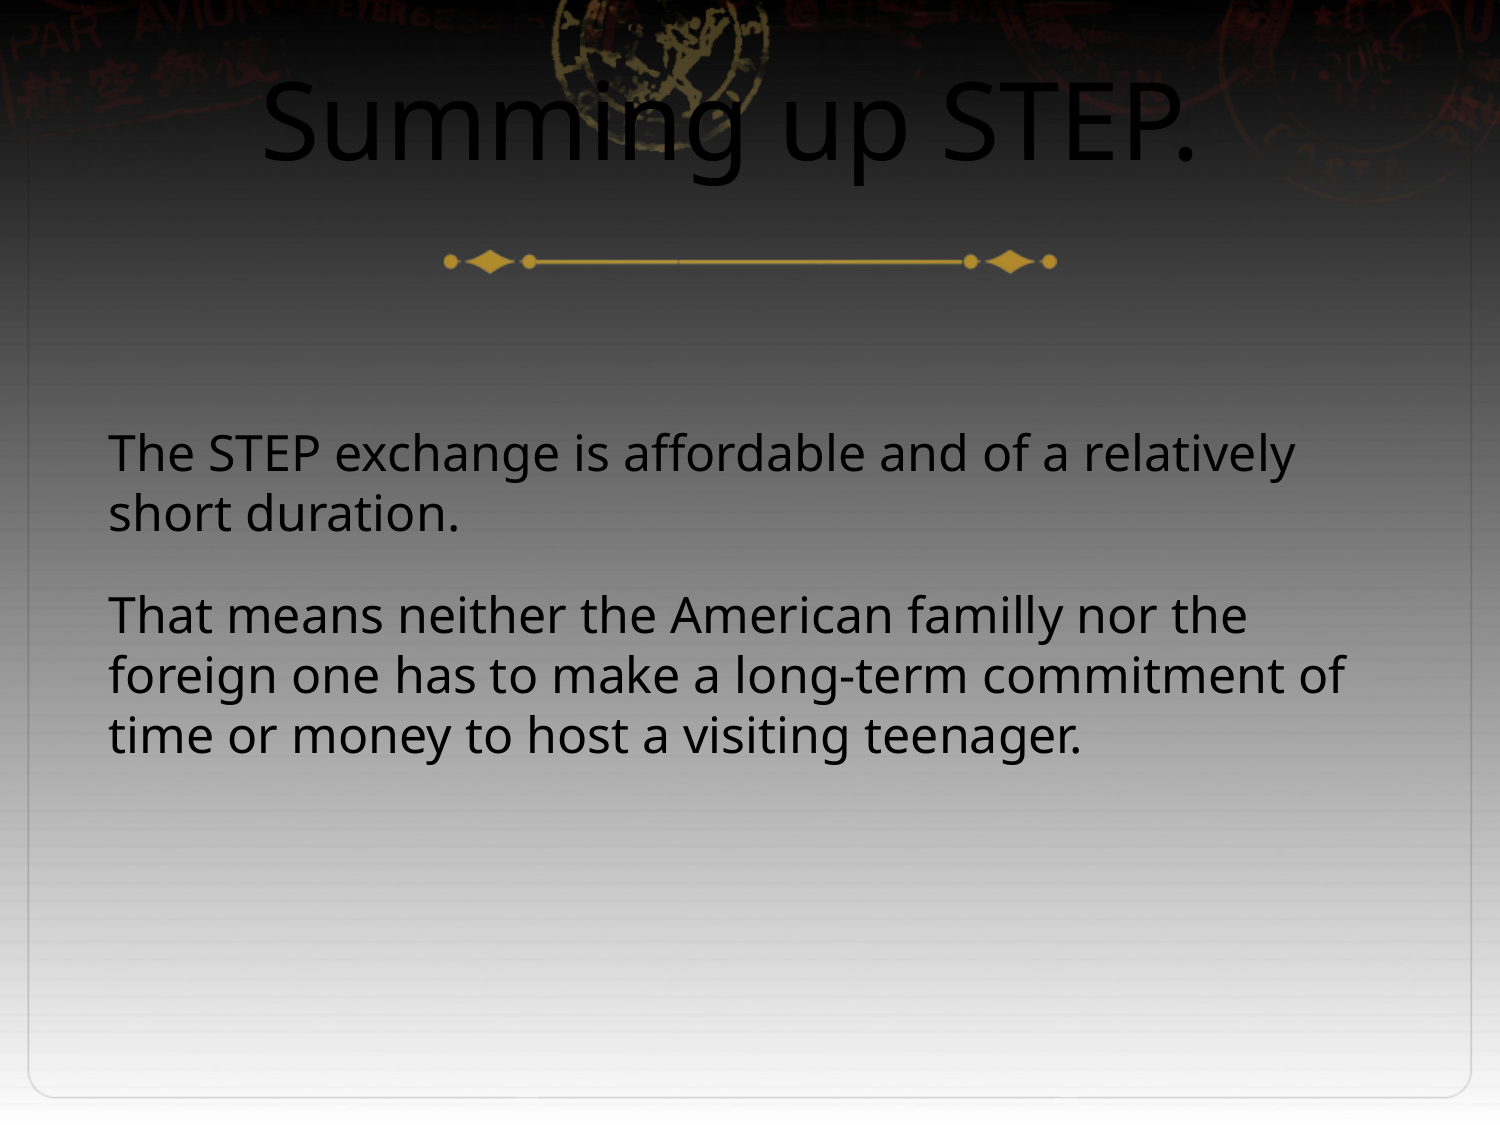

# Summing up STEP.
The STEP exchange is affordable and of a relatively short duration.
That means neither the American familly nor the foreign one has to make a long-term commitment of time or money to host a visiting teenager.